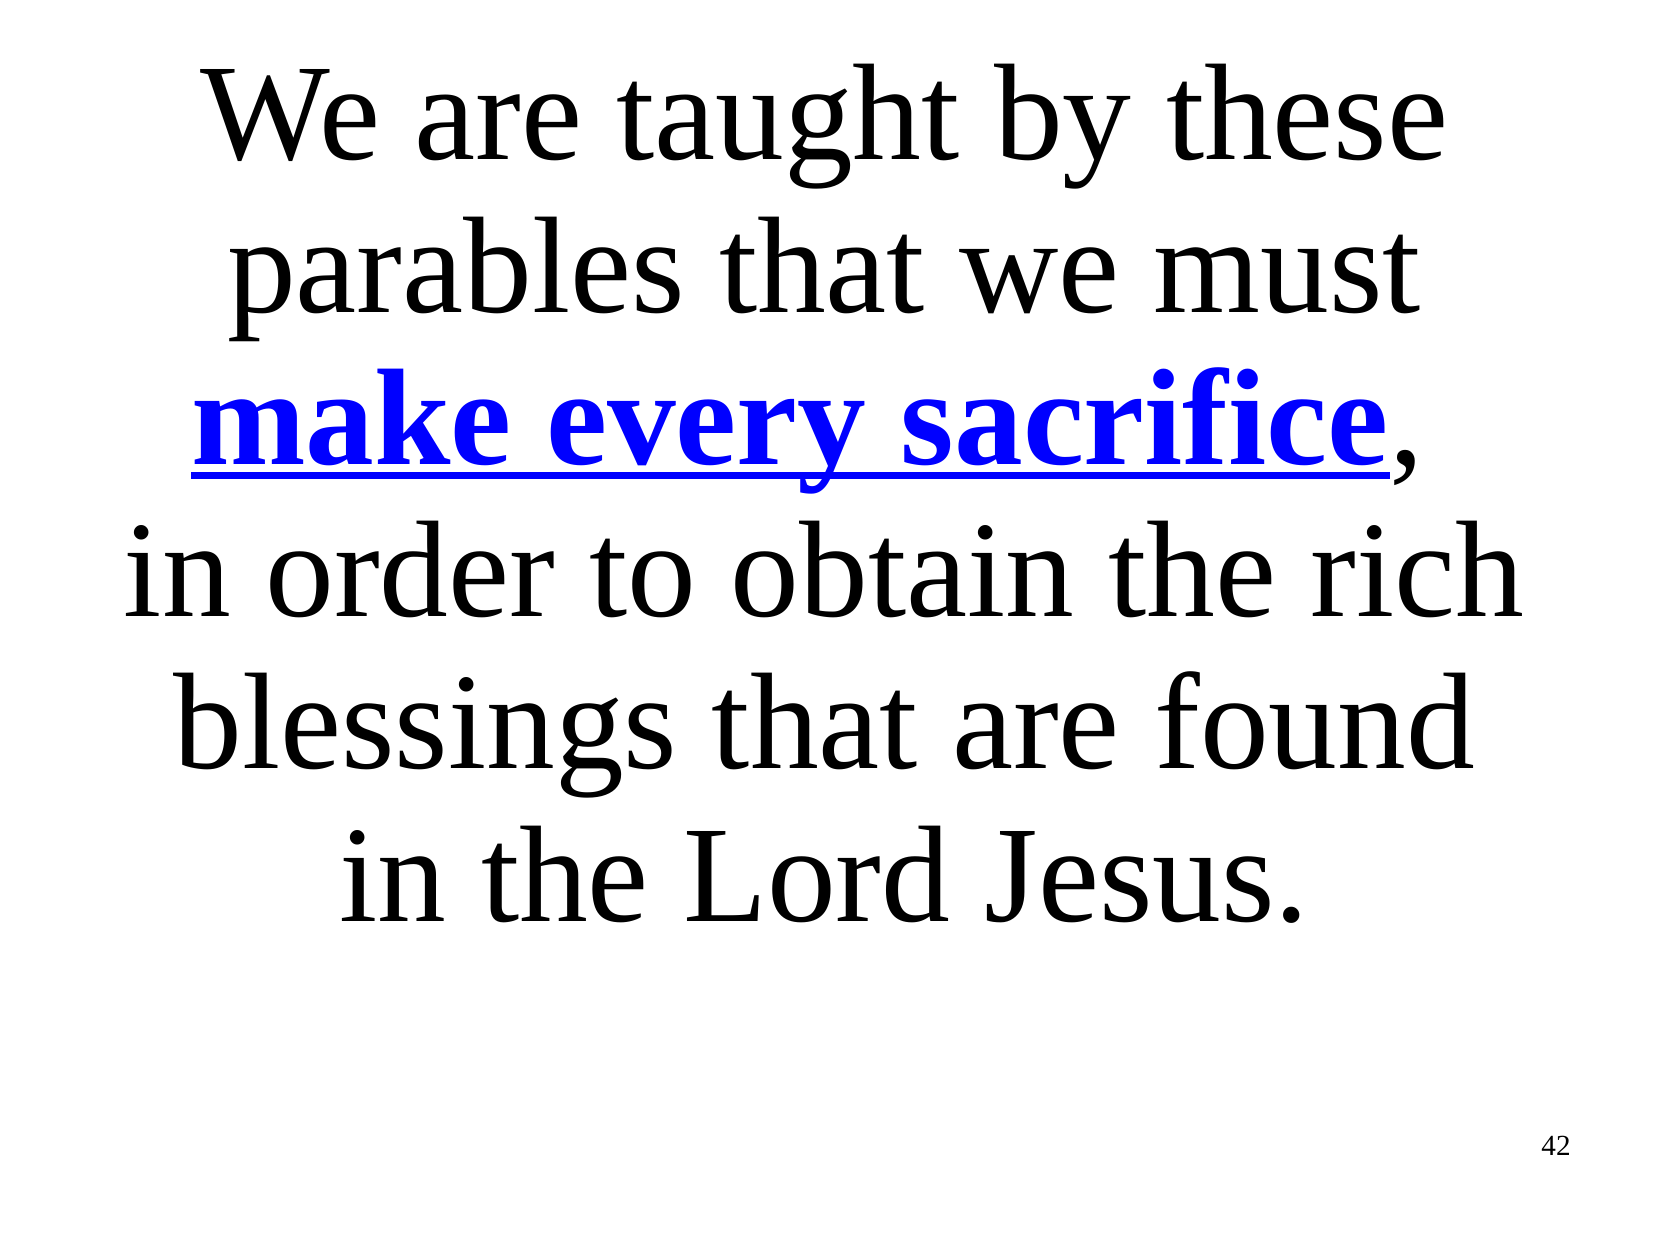

# We are taught by these parables that we must make every sacrifice, in order to obtain the rich blessings that are found in the Lord Jesus.
42